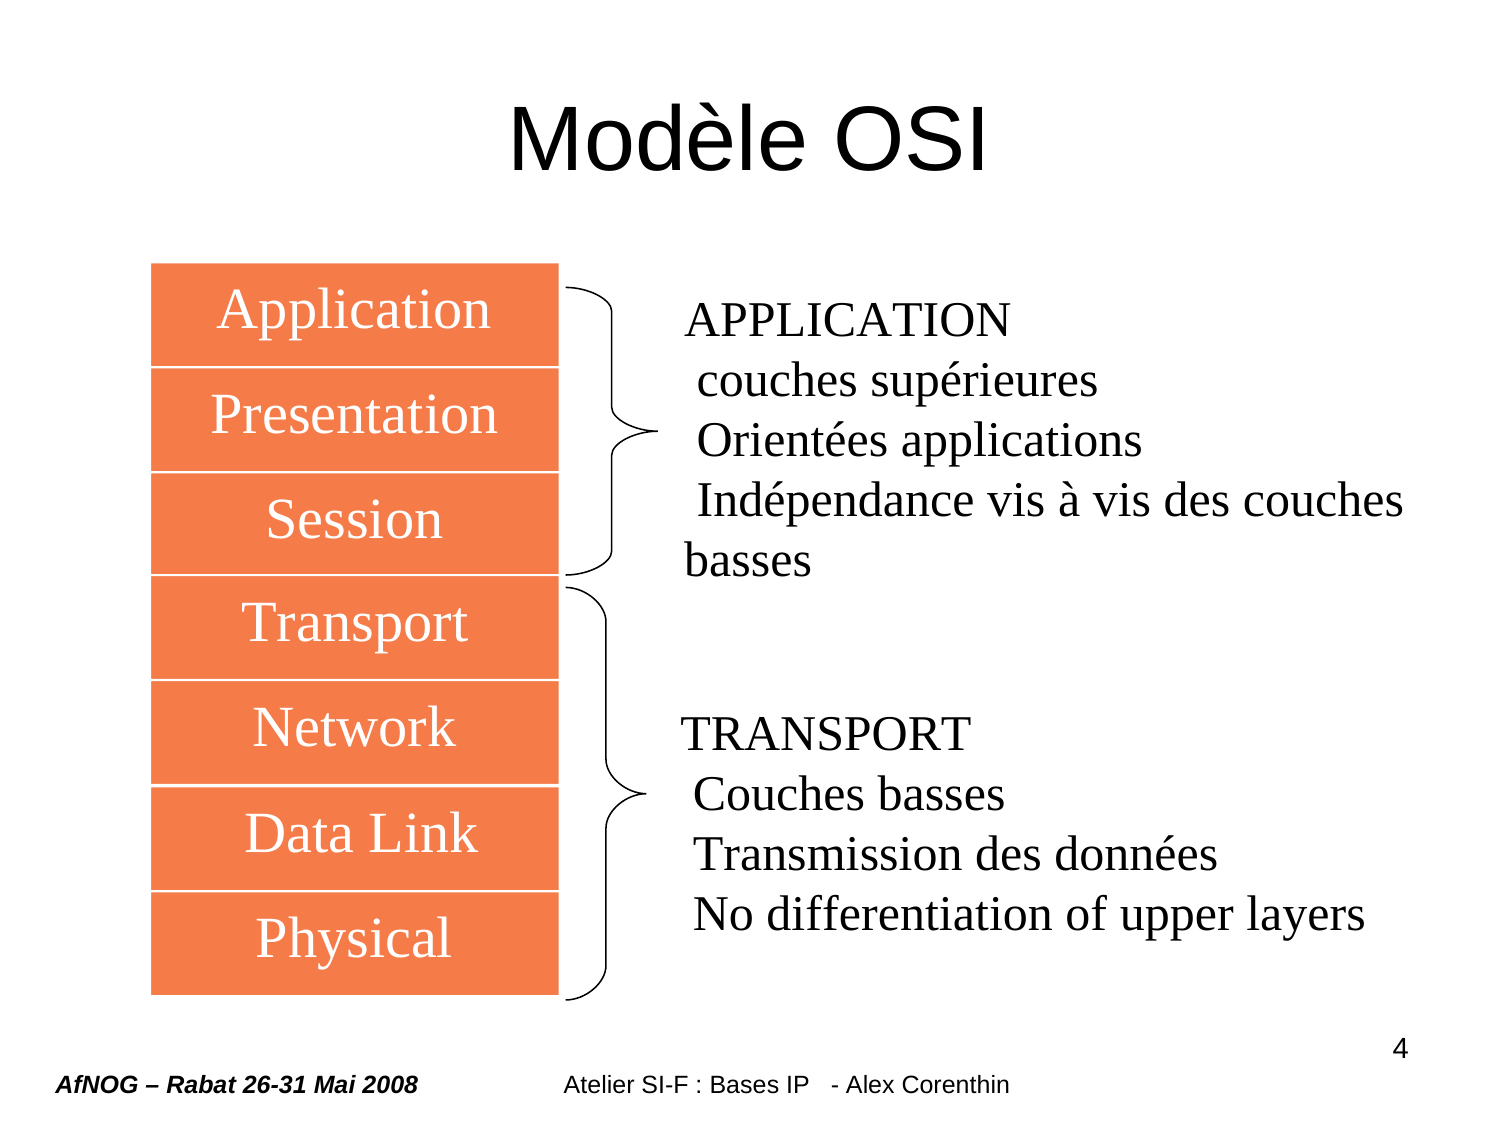

# Modèle OSI
Application
Presentation
Session
Transport
Network
 Data Link
Physical
APPLICATION
 couches supérieures
 Orientées applications
 Indépendance vis à vis des couches basses
7
6
5
4
3
2
1
TRANSPORT
 Couches basses
 Transmission des données
 No differentiation of upper layers
4